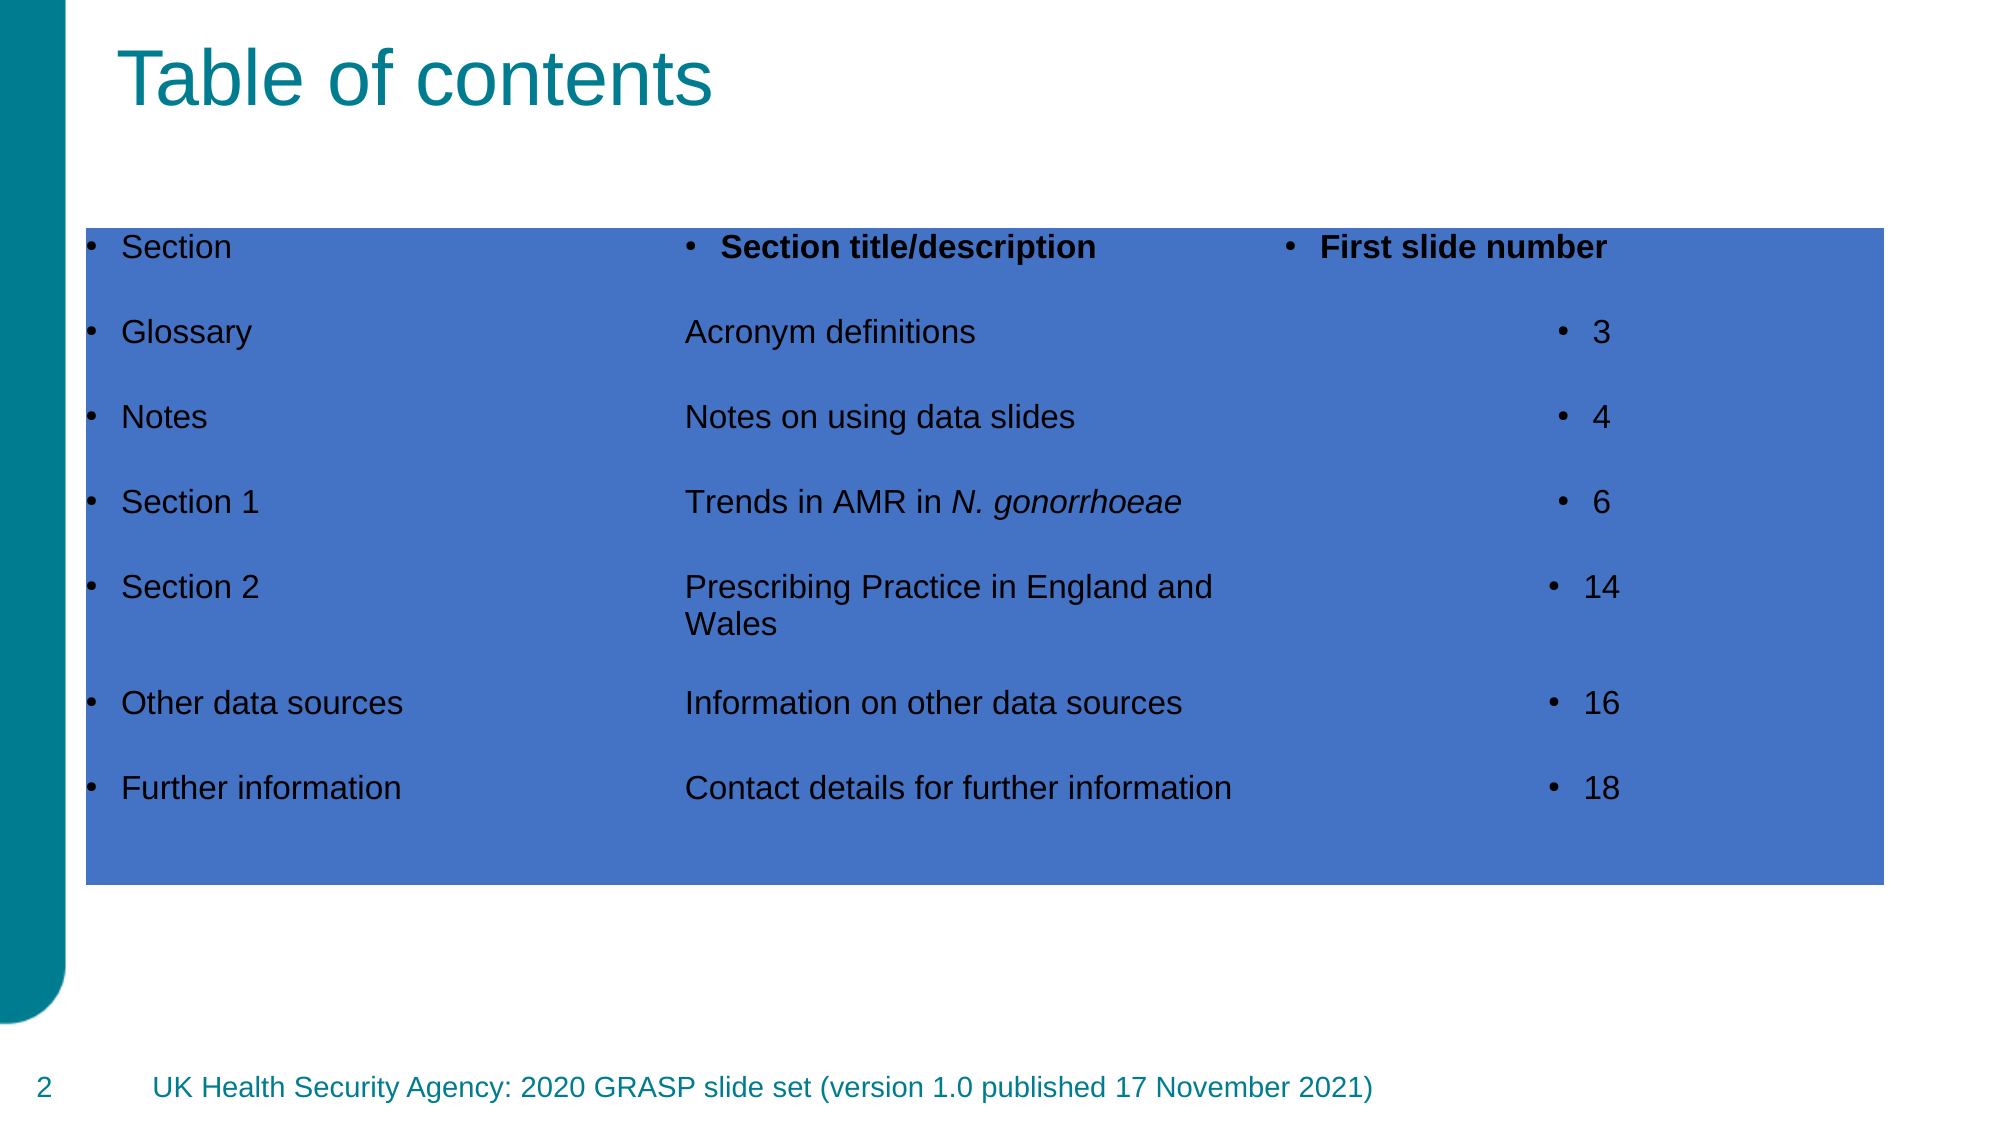

# Table of contents
| Section | Section title/description | First slide number |
| --- | --- | --- |
| Glossary | Acronym definitions | 3 |
| Notes | Notes on using data slides | 4 |
| Section 1 | Trends in AMR in N. gonorrhoeae | 6 |
| Section 2 | Prescribing Practice in England and Wales | 14 |
| Other data sources | Information on other data sources | 16 |
| Further information | Contact details for further information | 18 |
2
UK Health Security Agency: 2020 GRASP slide set (version 1.0 published 17 November 2021)